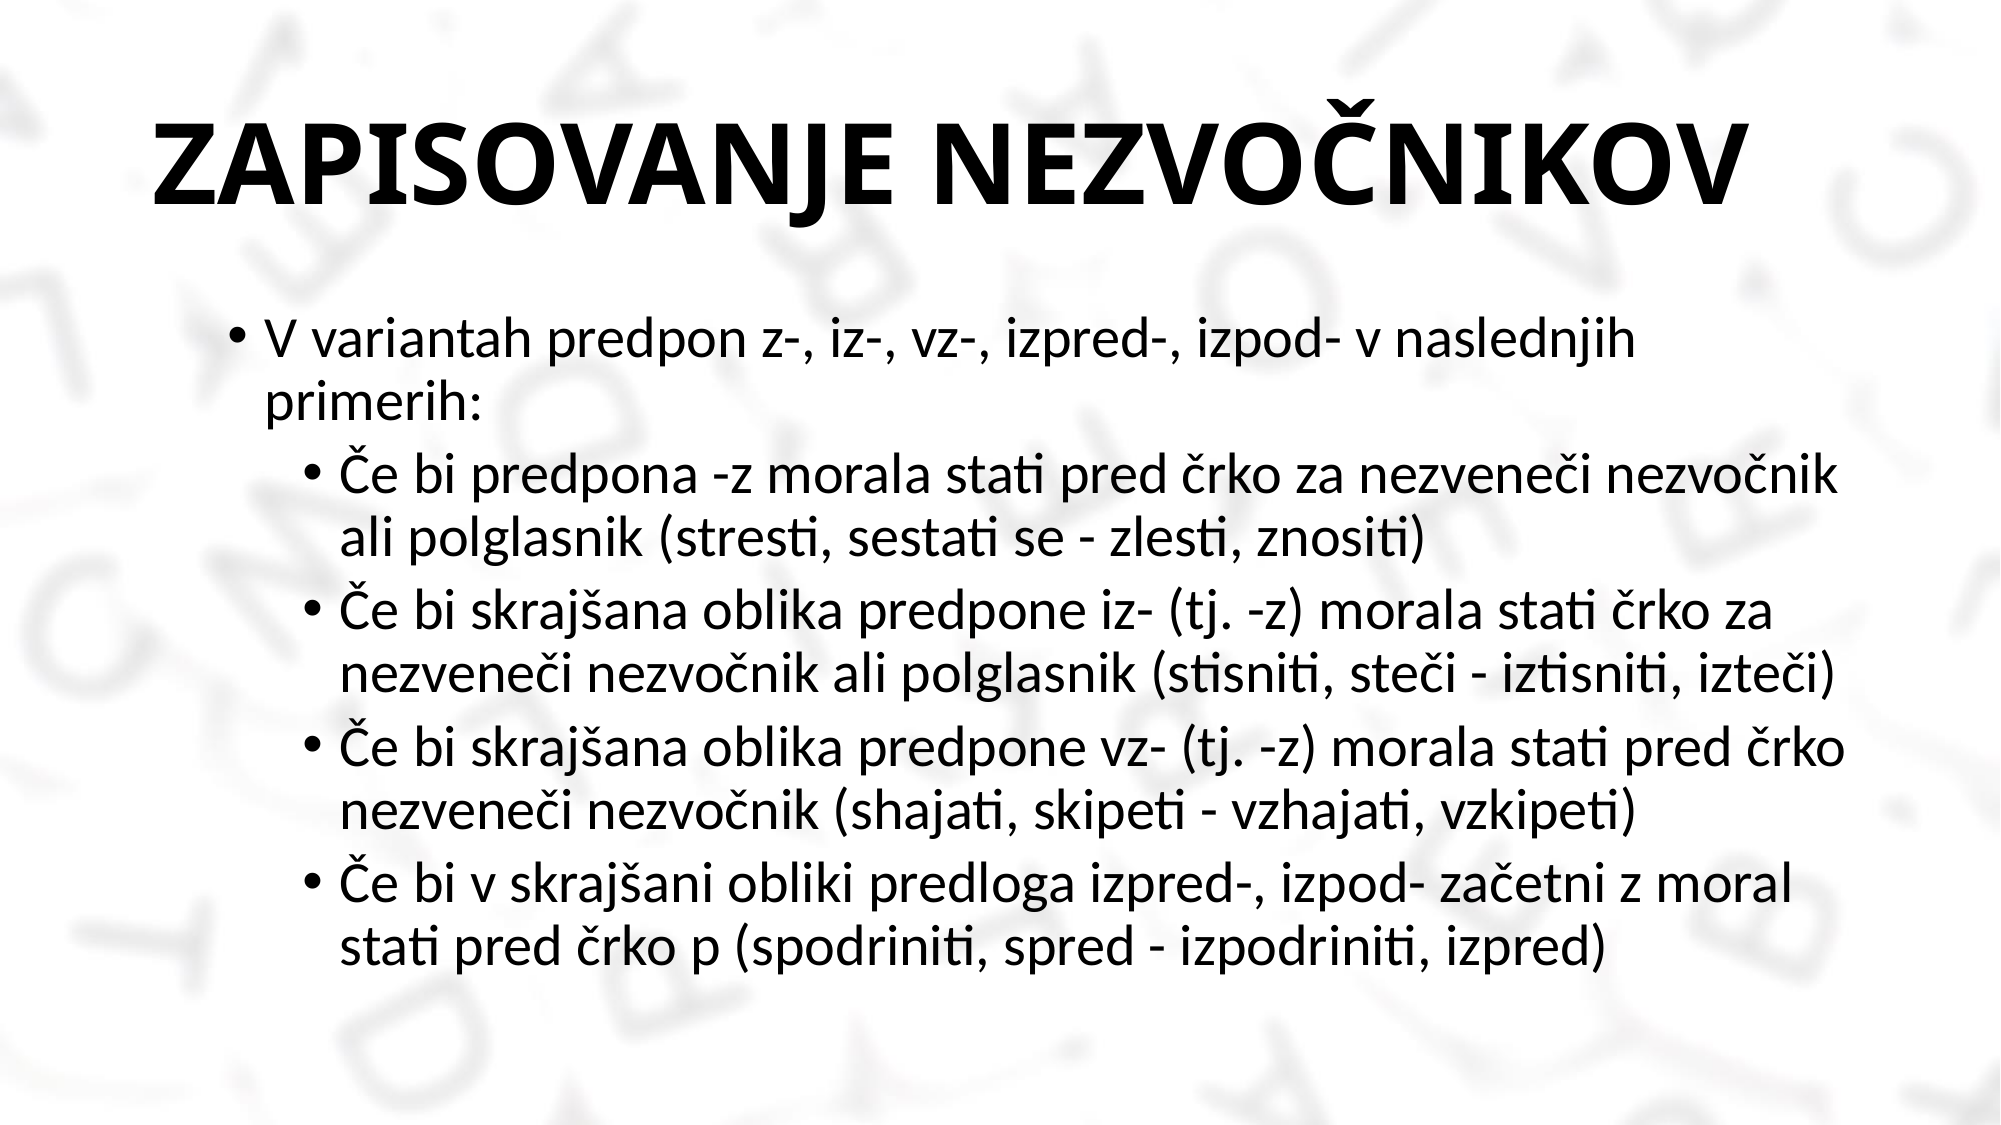

# ZAPISOVANJE NEZVOČNIKOV
V variantah predpon z-, iz-, vz-, izpred-, izpod- v naslednjih primerih:
Če bi predpona -z morala stati pred črko za nezveneči nezvočnik ali polglasnik (stresti, sestati se - zlesti, znositi)
Če bi skrajšana oblika predpone iz- (tj. -z) morala stati črko za nezveneči nezvočnik ali polglasnik (stisniti, steči - iztisniti, izteči)
Če bi skrajšana oblika predpone vz- (tj. -z) morala stati pred črko nezveneči nezvočnik (shajati, skipeti - vzhajati, vzkipeti)
Če bi v skrajšani obliki predloga izpred-, izpod- začetni z moral stati pred črko p (spodriniti, spred - izpodriniti, izpred)